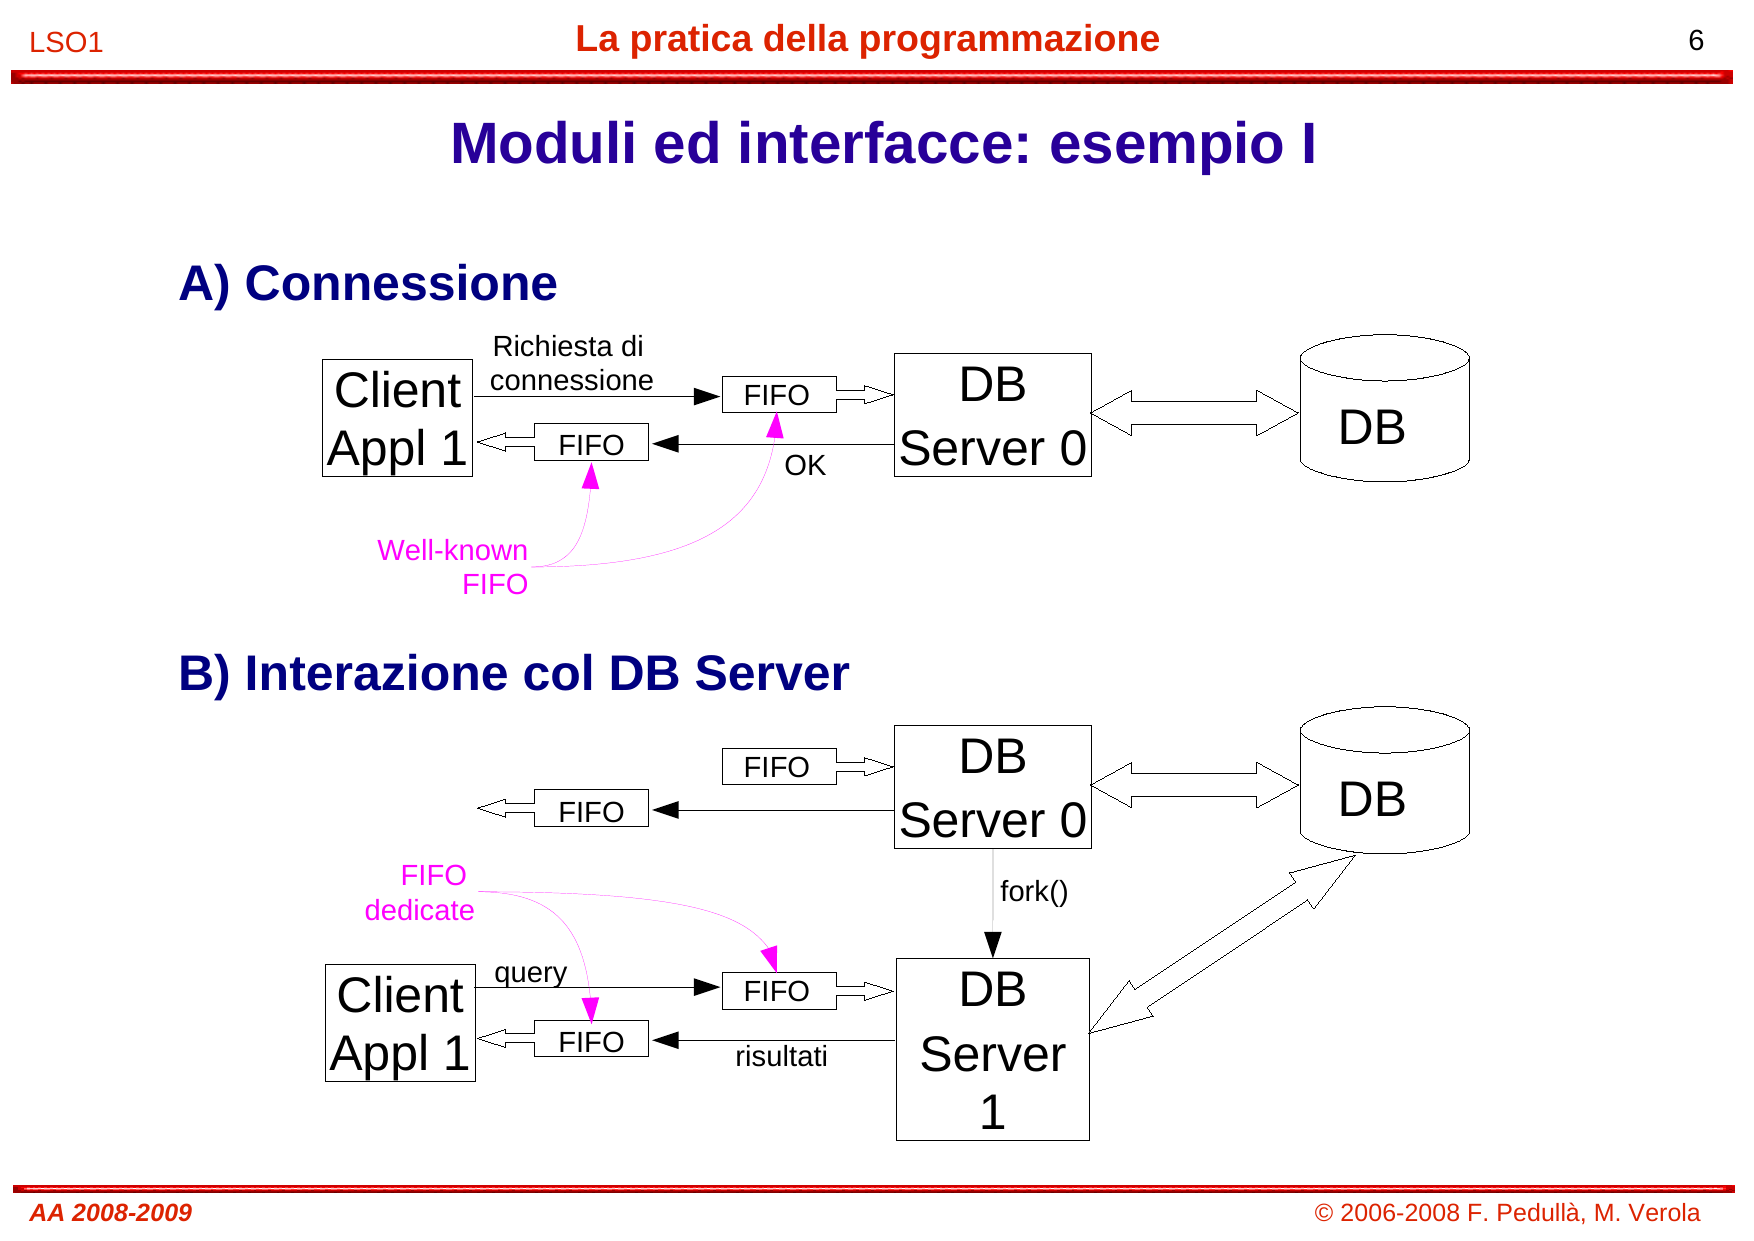

# Moduli ed interfacce: esempio I
A) Connessione
Richiesta di
connessione
DB
Server 0
Client Appl 1
FIFO
DB
FIFO
OK
Well-known FIFO
B) Interazione col DB Server
DB
Server 0
FIFO
DB
FIFO
FIFO
dedicate
fork()
query
DB
Server 1
Client Appl 1
FIFO
FIFO
risultati